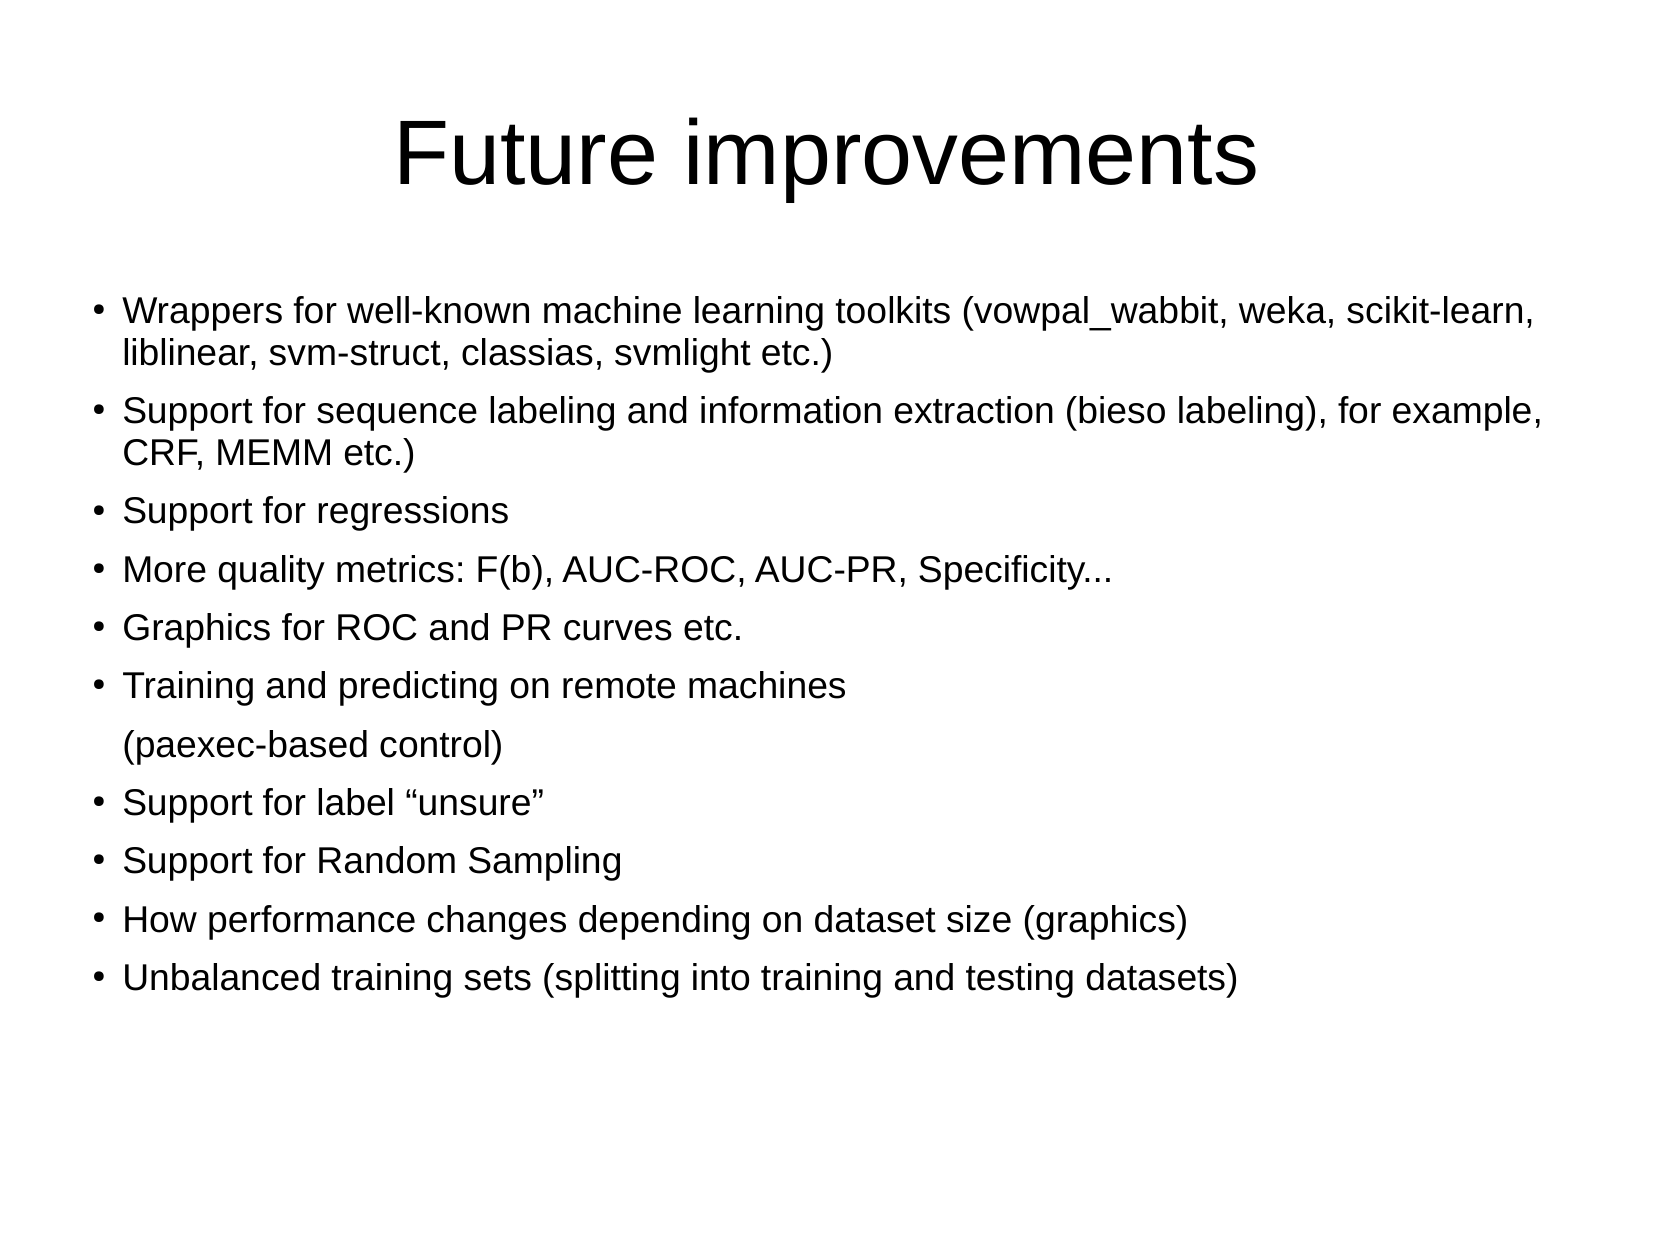

# Future improvements
Wrappers for well-known machine learning toolkits (vowpal_wabbit, weka, scikit-learn, liblinear, svm-struct, classias, svmlight etc.)
Support for sequence labeling and information extraction (bieso labeling), for example, CRF, MEMM etc.)
Support for regressions
More quality metrics: F(b), AUC-ROC, AUC-PR, Specificity...
Graphics for ROC and PR curves etc.
Training and predicting on remote machines
(paexec-based control)
Support for label “unsure”
Support for Random Sampling
How performance changes depending on dataset size (graphics)
Unbalanced training sets (splitting into training and testing datasets)